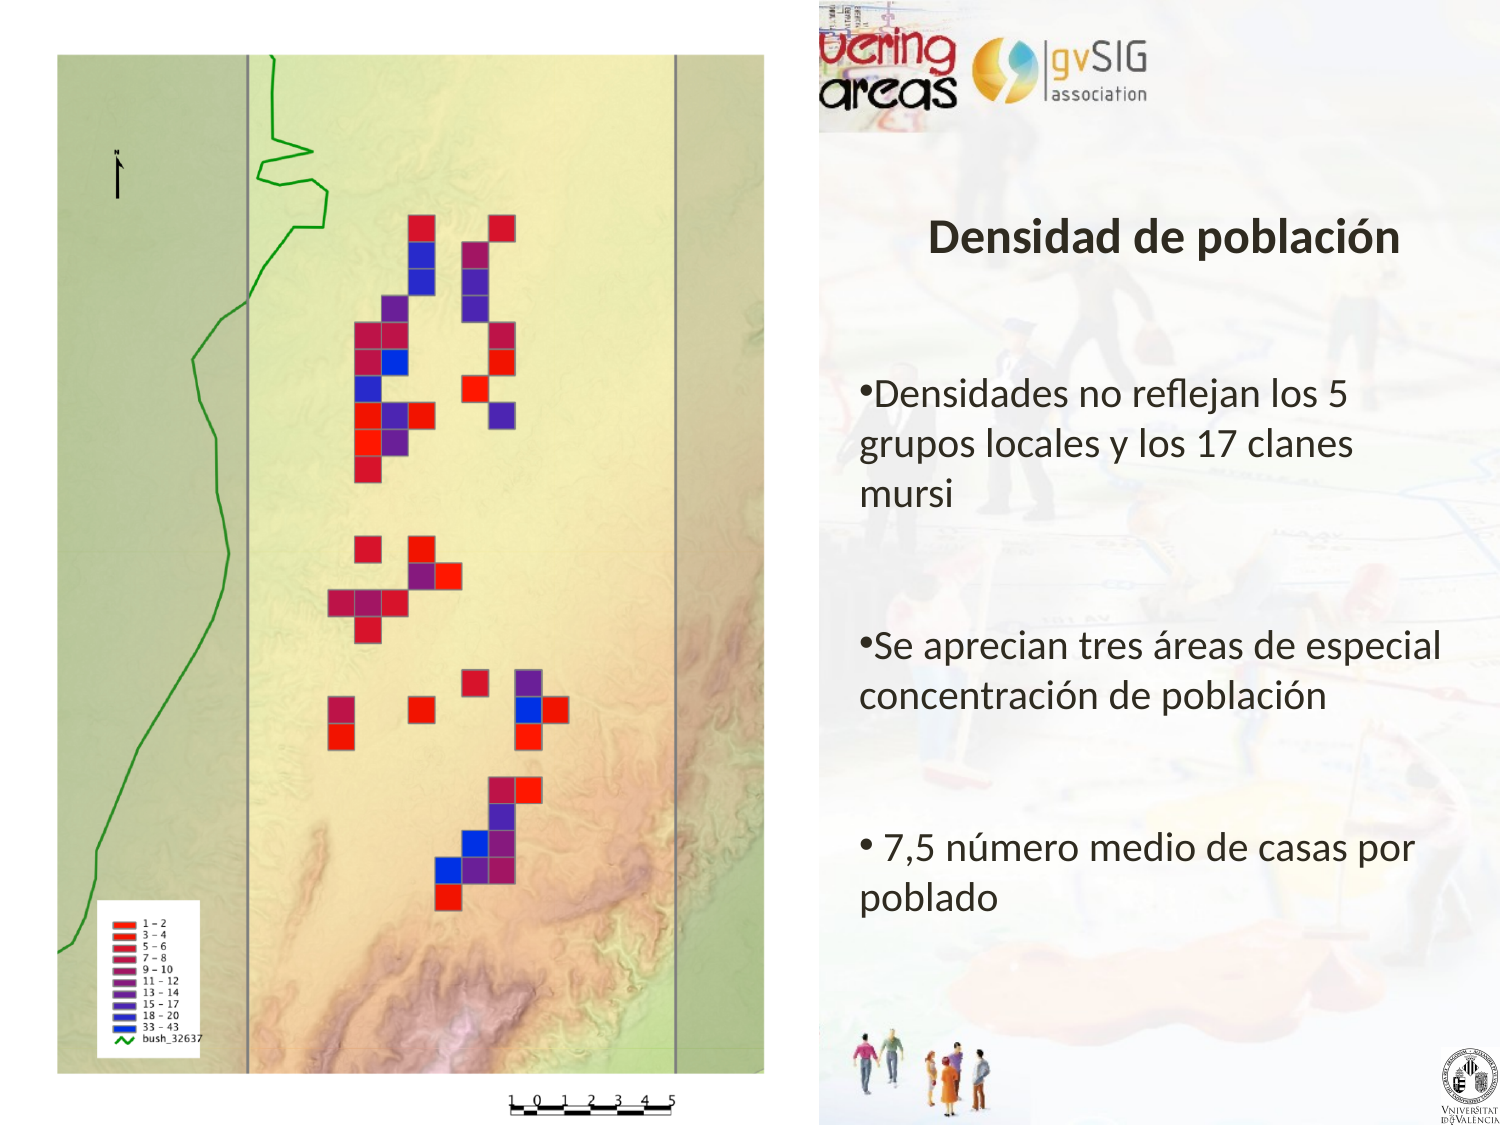

Densidad de población
Densidades no reflejan los 5 grupos locales y los 17 clanes mursi
Se aprecian tres áreas de especial concentración de población
 7,5 número medio de casas por poblado